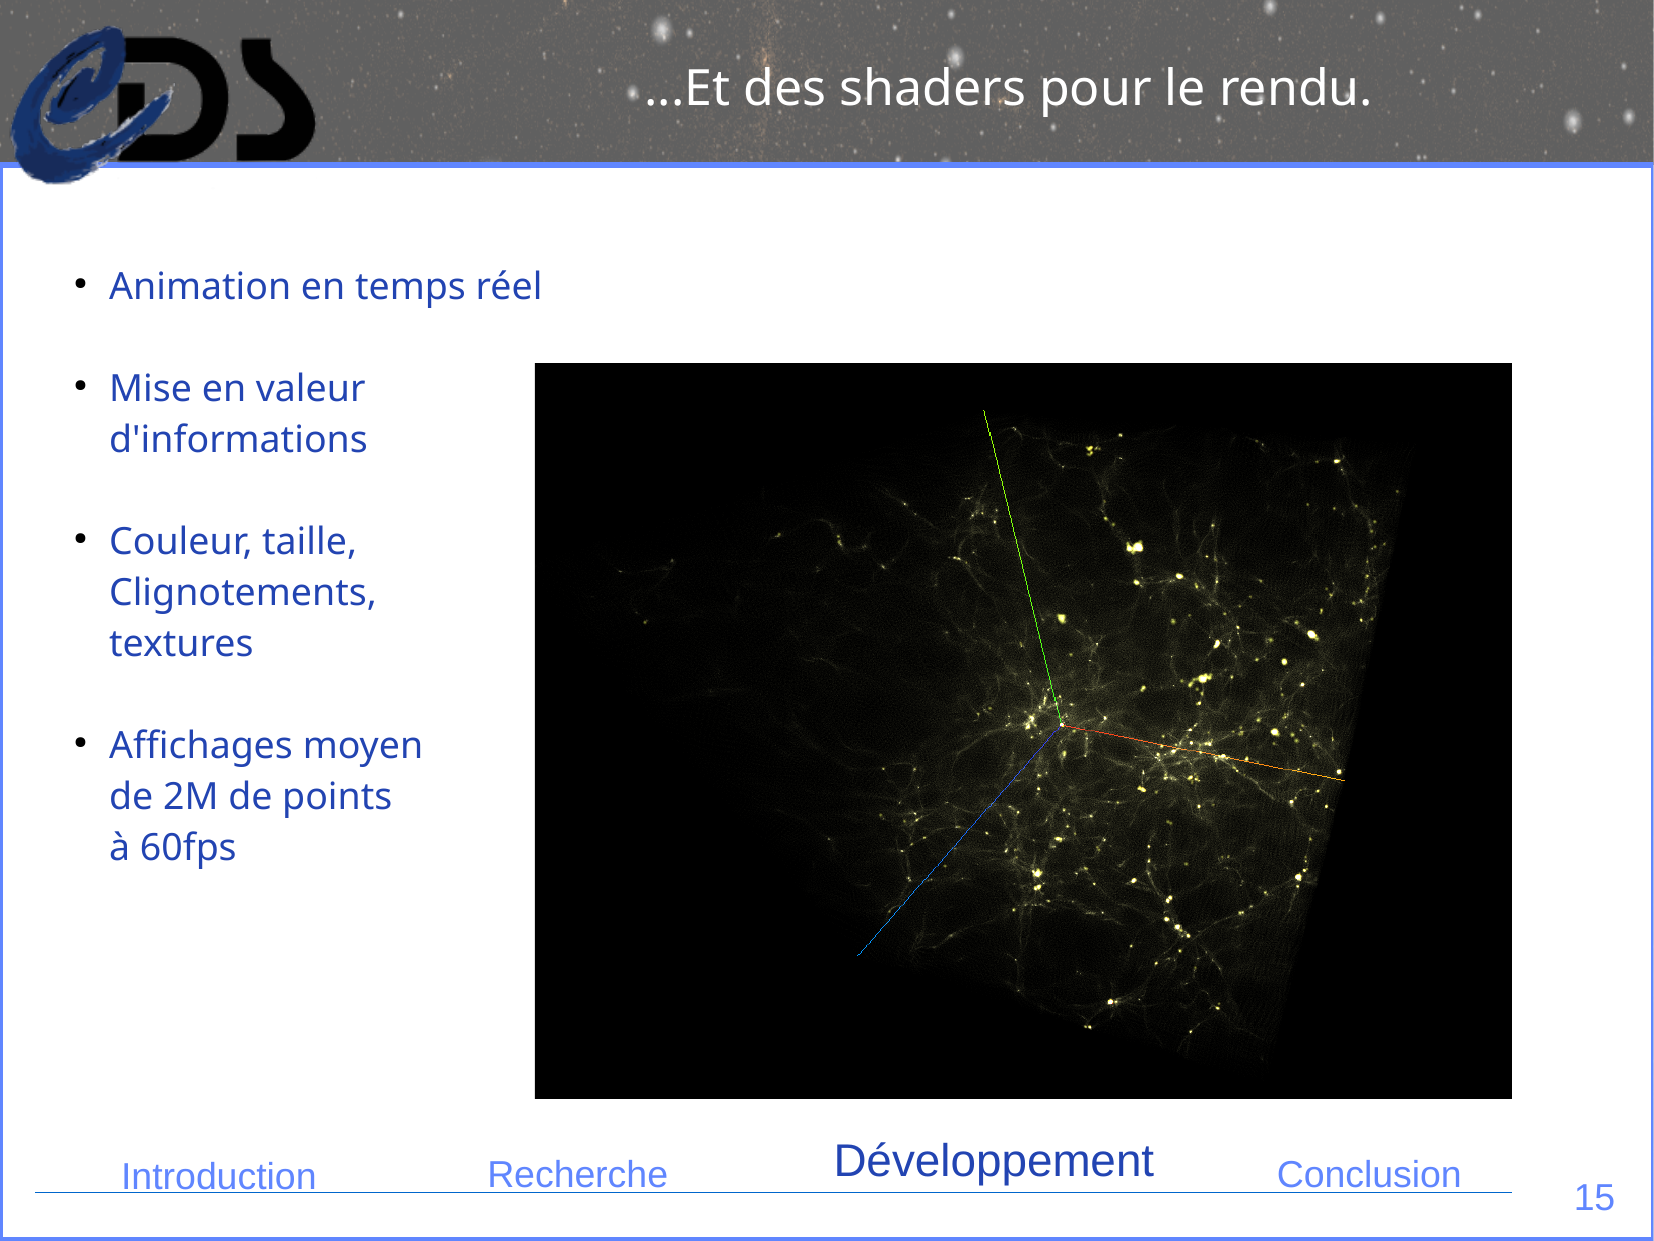

...Et des shaders pour le rendu.
Animation en temps réel
Mise en valeur
d'informations
Couleur, taille,
Clignotements,
textures
Affichages moyen
de 2M de points
à 60fps
Développement
Recherche
Conclusion
Introduction
15